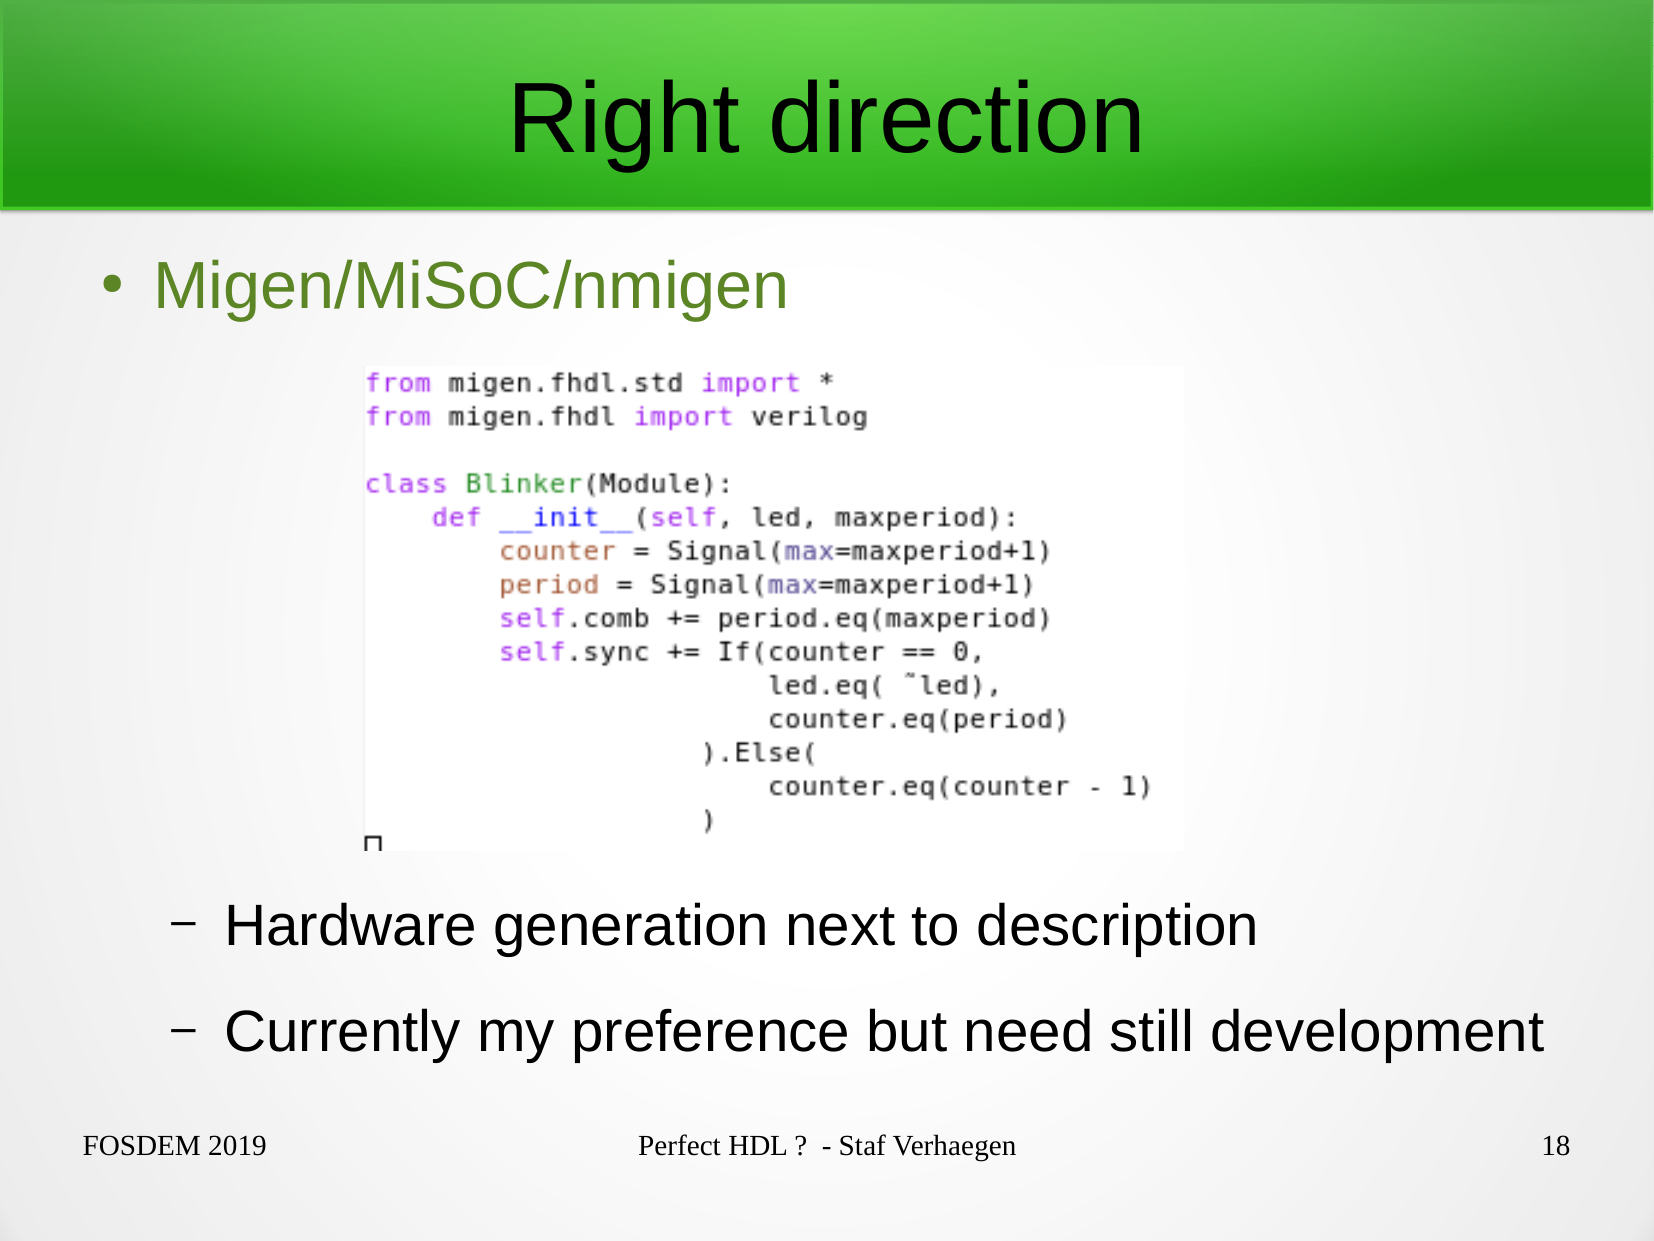

# Right direction
Migen/MiSoC/nmigen
Hardware generation next to description
Currently my preference but need still development
FOSDEM 2019
Perfect HDL ? - Staf Verhaegen
18